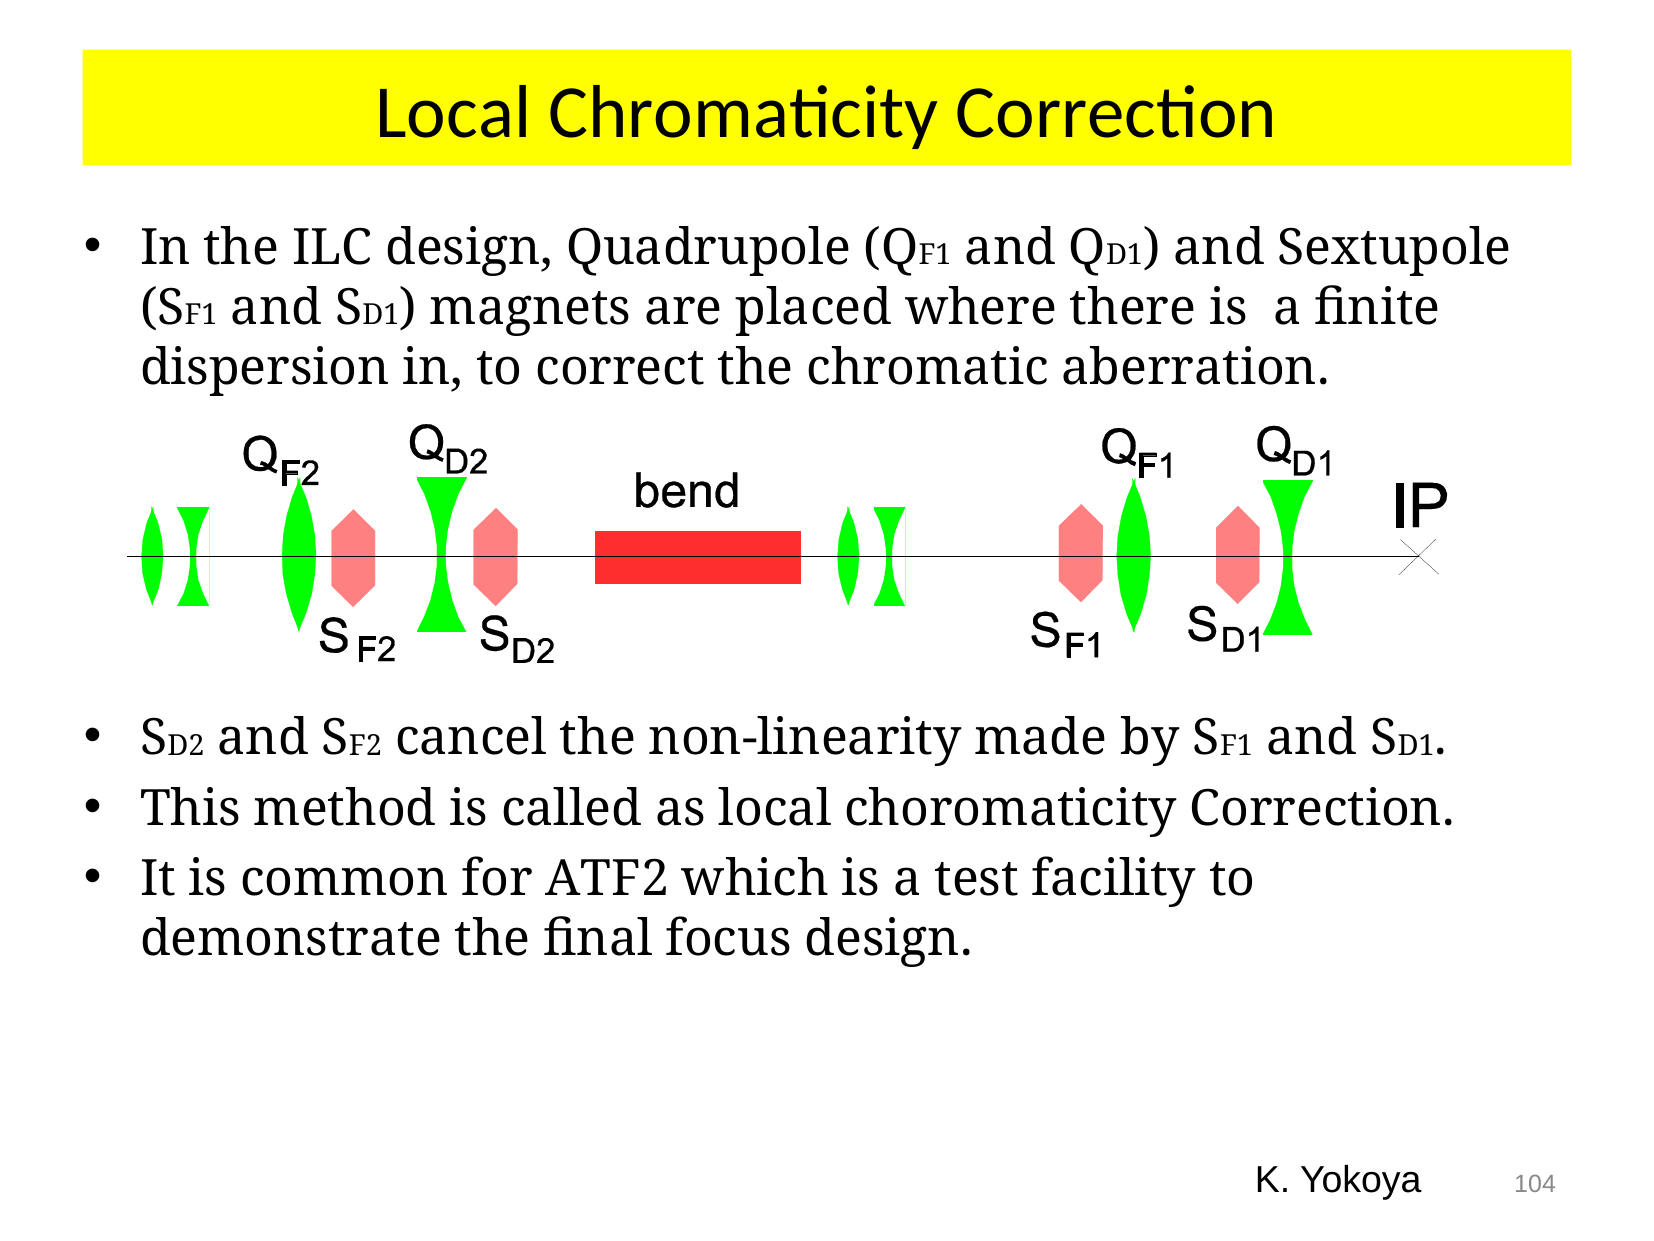

# Local Chromaticity Correction
In the ILC design, Quadrupole (QF1 and QD1) and Sextupole (SF1 and SD1) magnets are placed where there is a finite dispersion in, to correct the chromatic aberration.
SD2 and SF2 cancel the non-linearity made by SF1 and SD1.
This method is called as local choromaticity Correction.
It is common for ATF2 which is a test facility to demonstrate the final focus design.
K. Yokoya